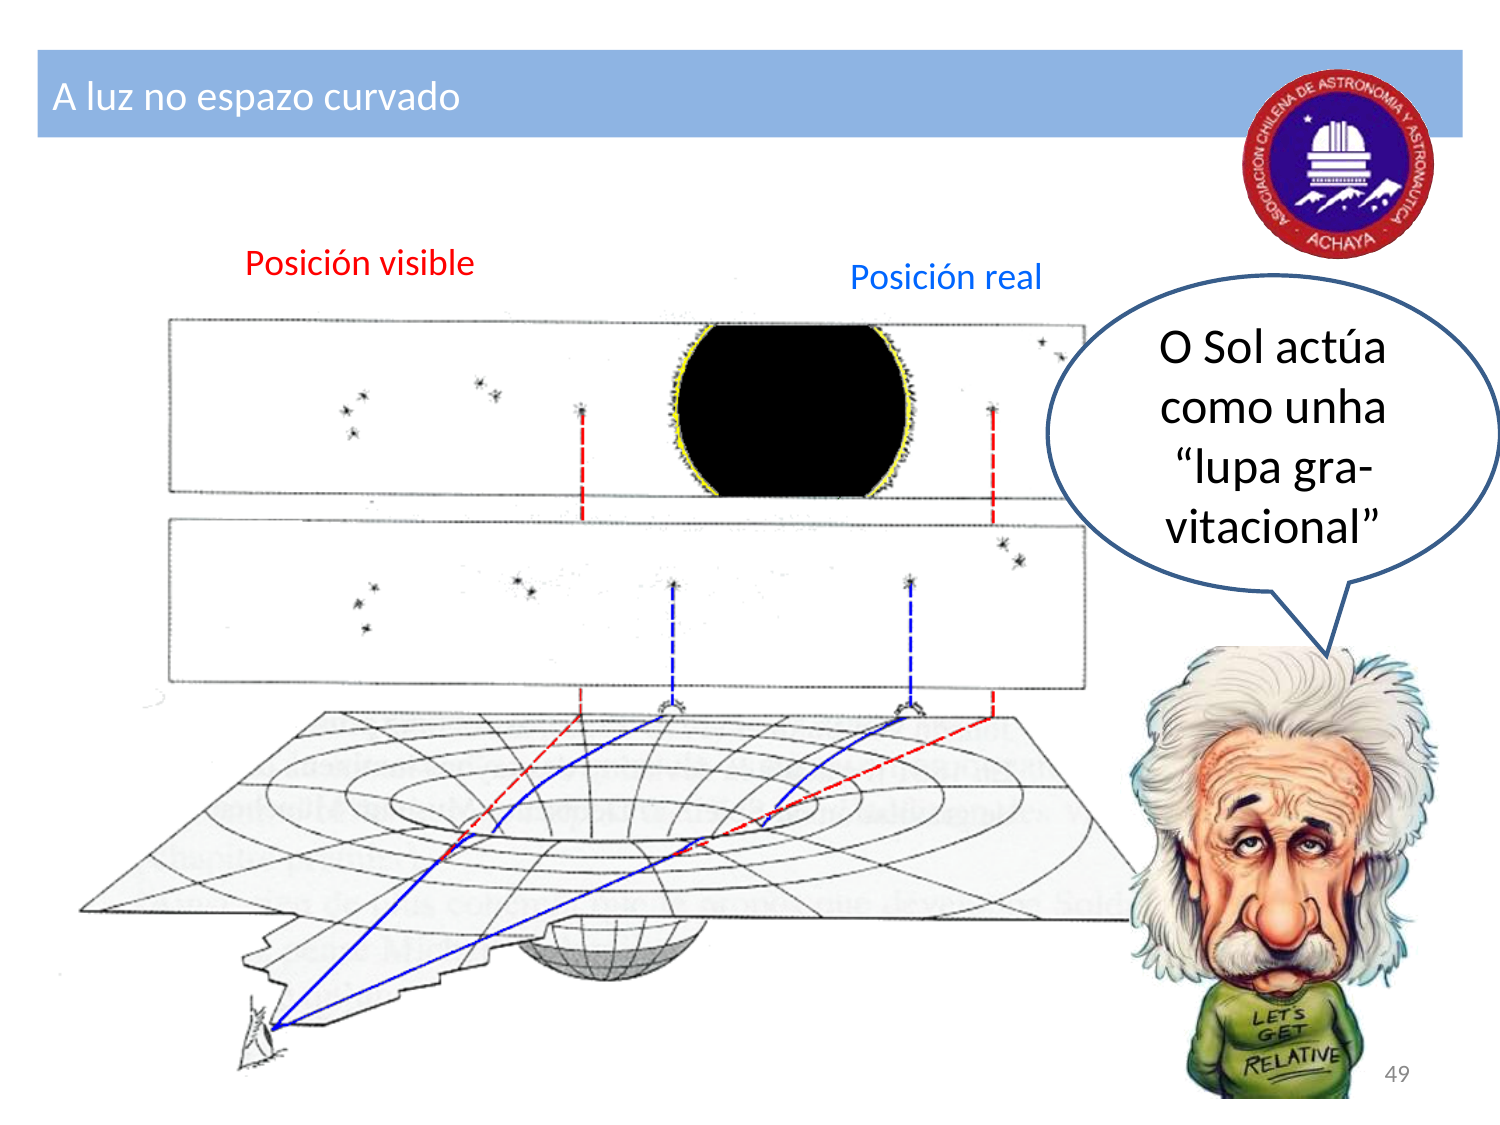

A luz no espazo curvado
Posición visible
Posición real
O Sol actúa como unha “lupa gra-vitacional”